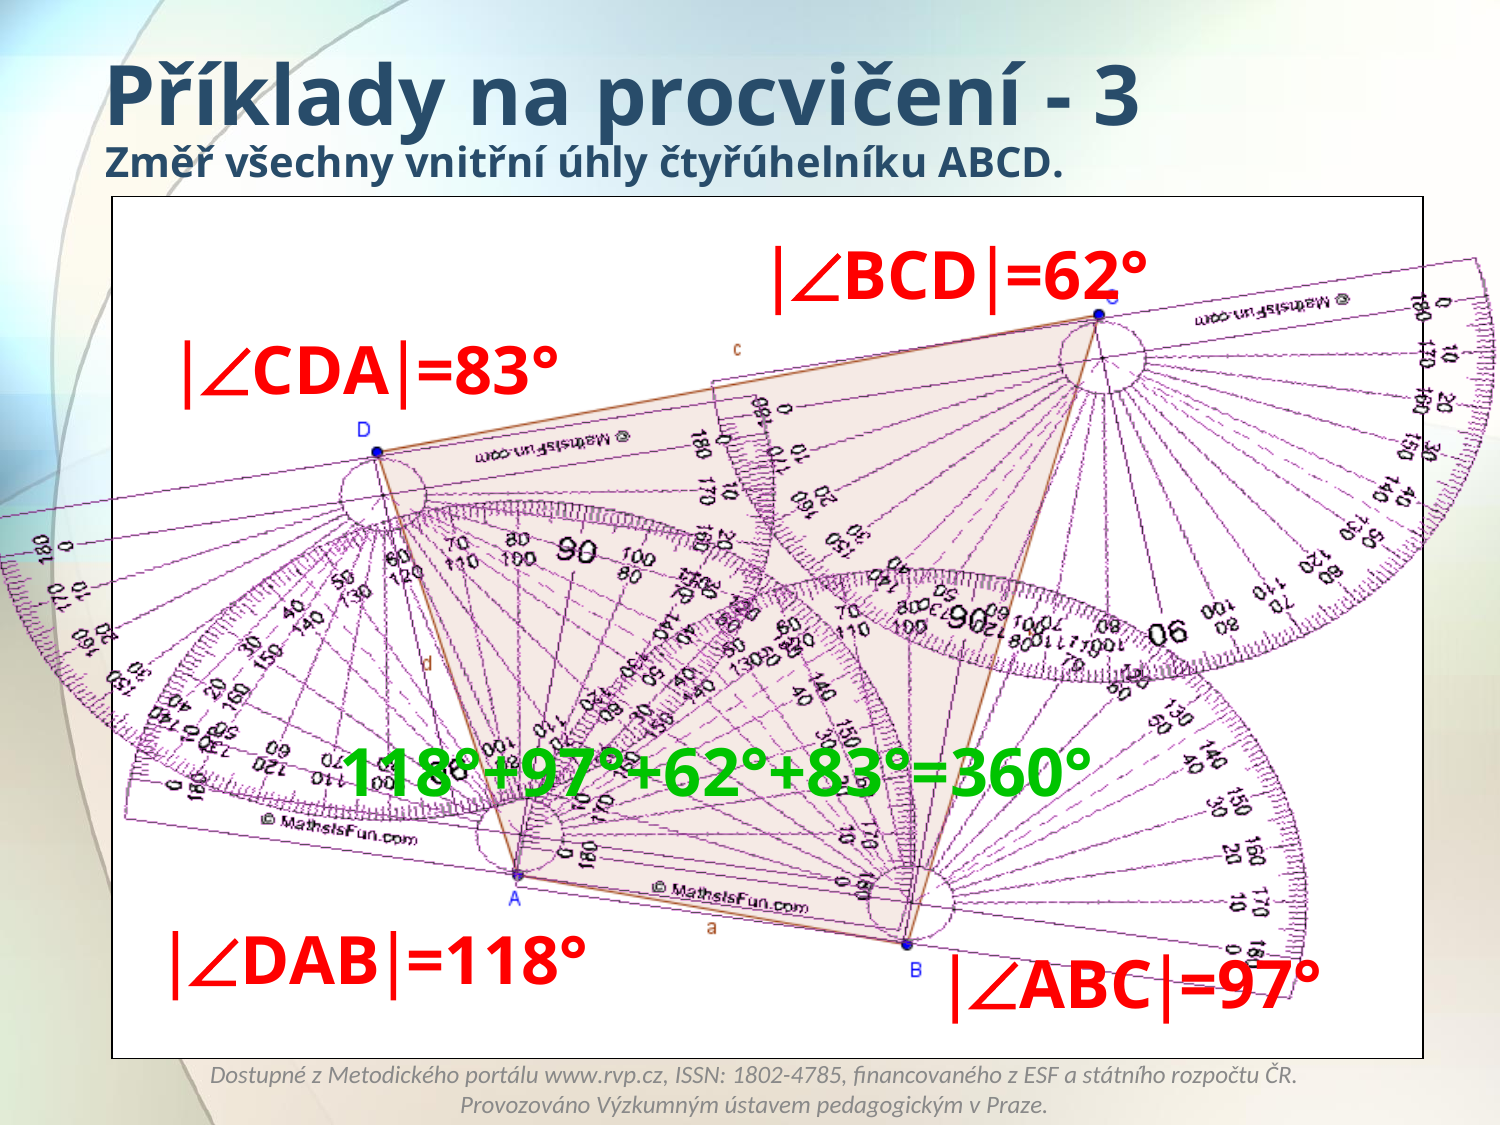

# Příklady na procvičení - 3
Změř všechny vnitřní úhly čtyřúhelníku ABCD.
BCD=62°
CDA=83°
118°+97°+62°+83°=360°
DAB=118°
ABC=97°